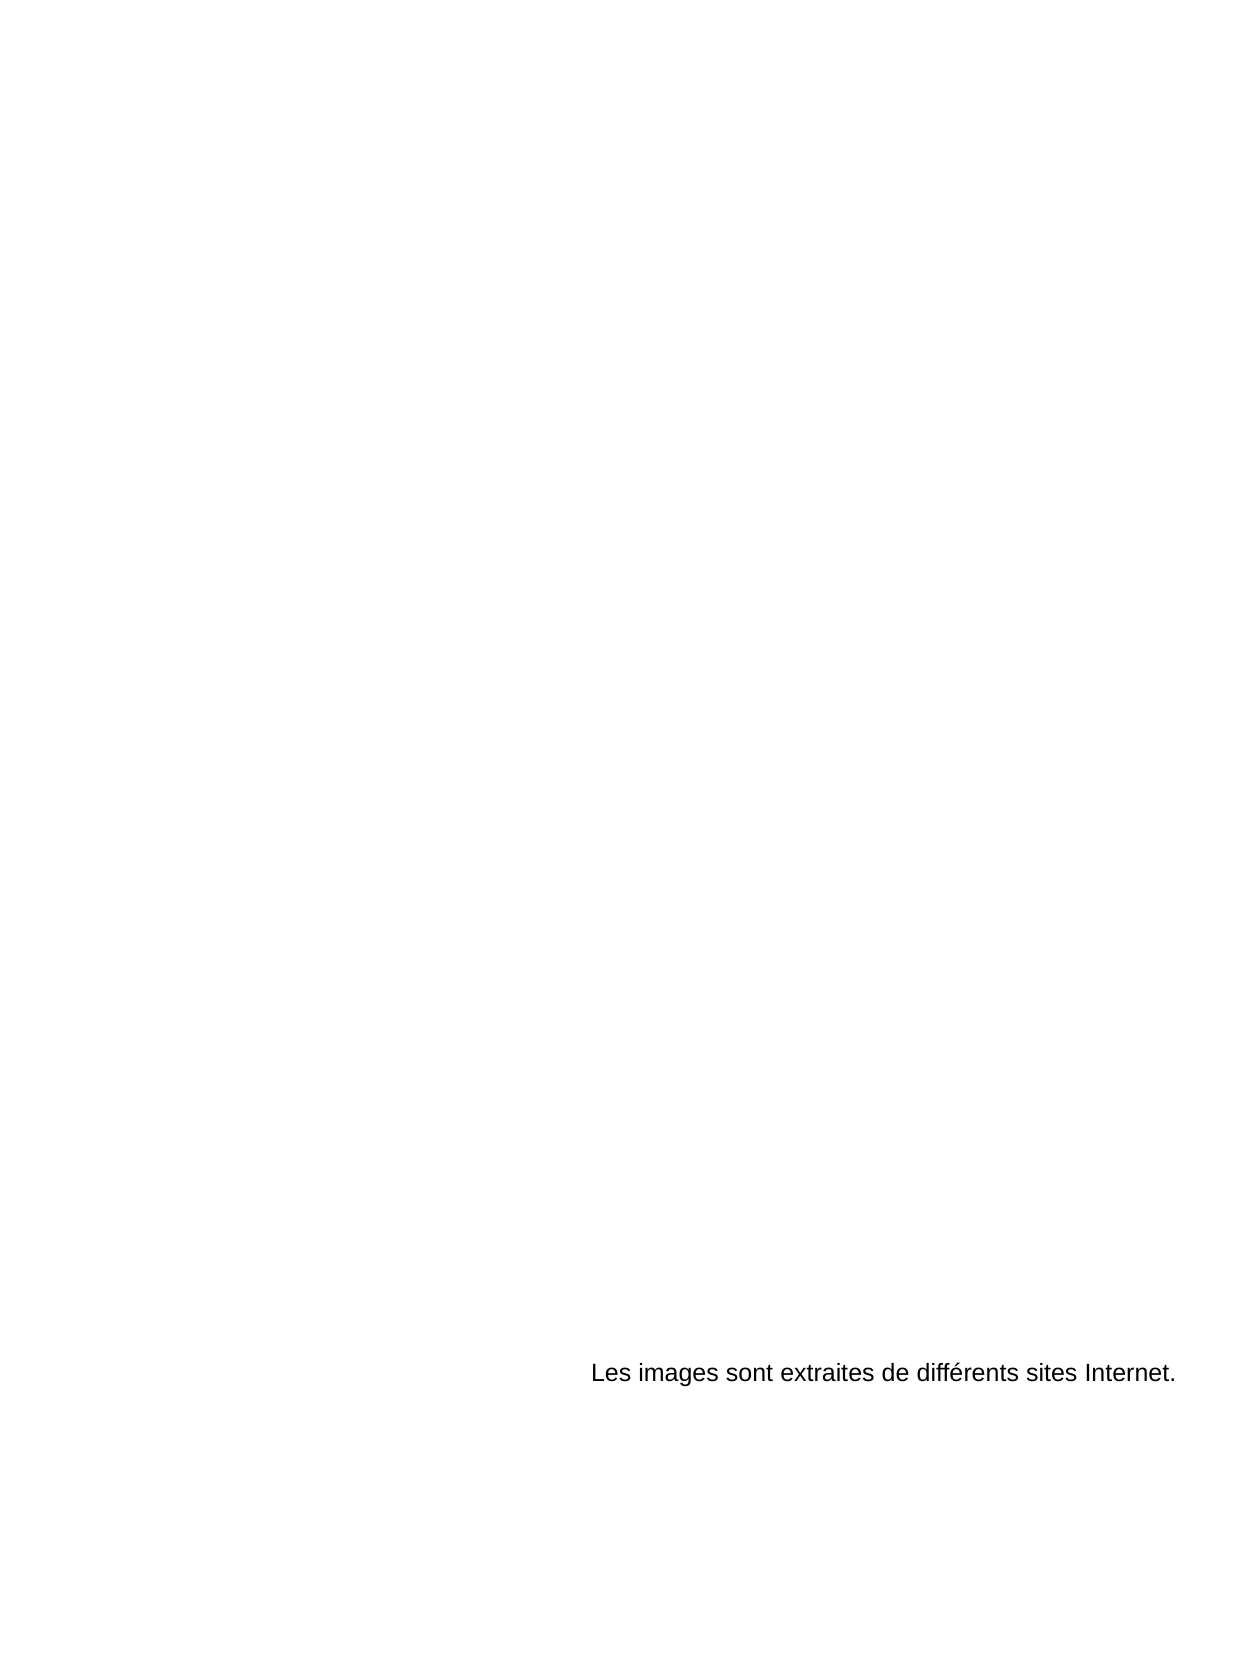

# Les images sont extraites de différents sites Internet.